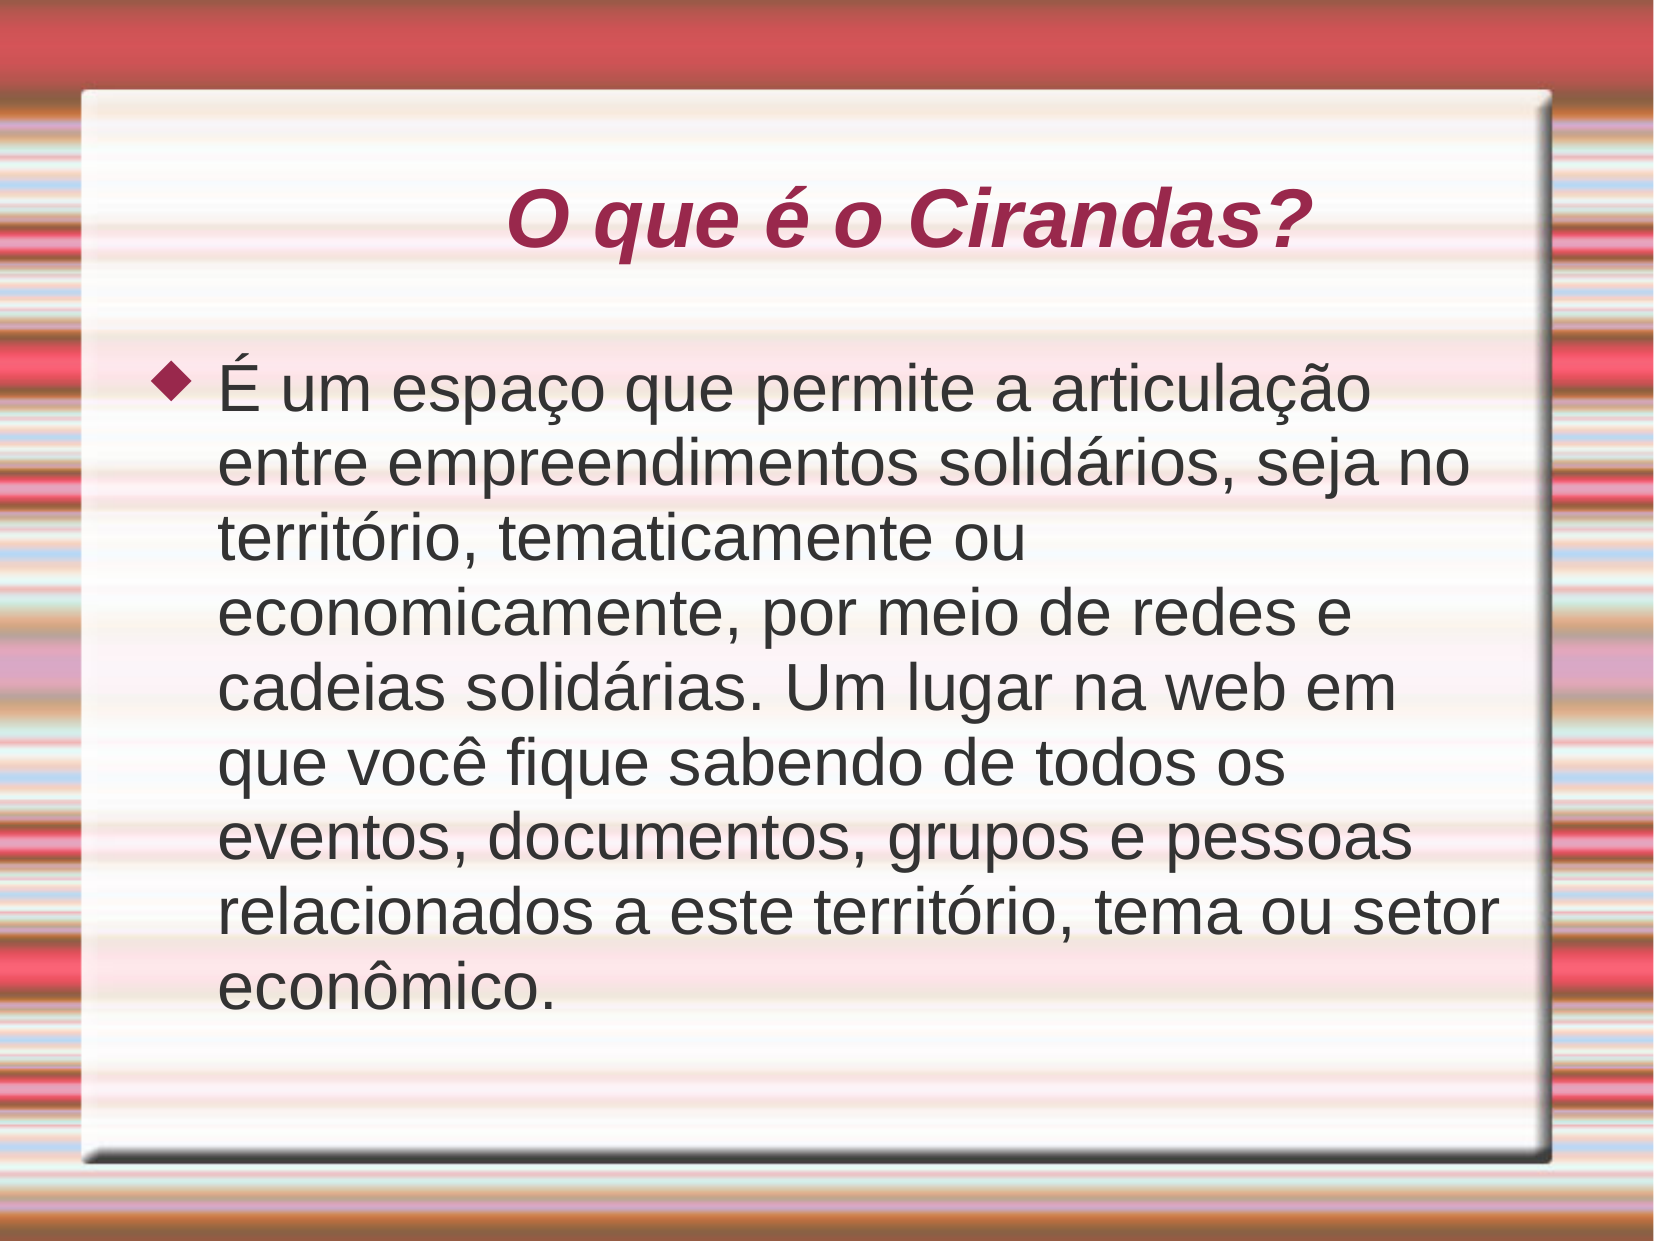

O que é o Cirandas?
# É um espaço que permite a articulação entre empreendimentos solidários, seja no território, tematicamente ou economicamente, por meio de redes e cadeias solidárias. Um lugar na web em que você fique sabendo de todos os eventos, documentos, grupos e pessoas relacionados a este território, tema ou setor econômico.